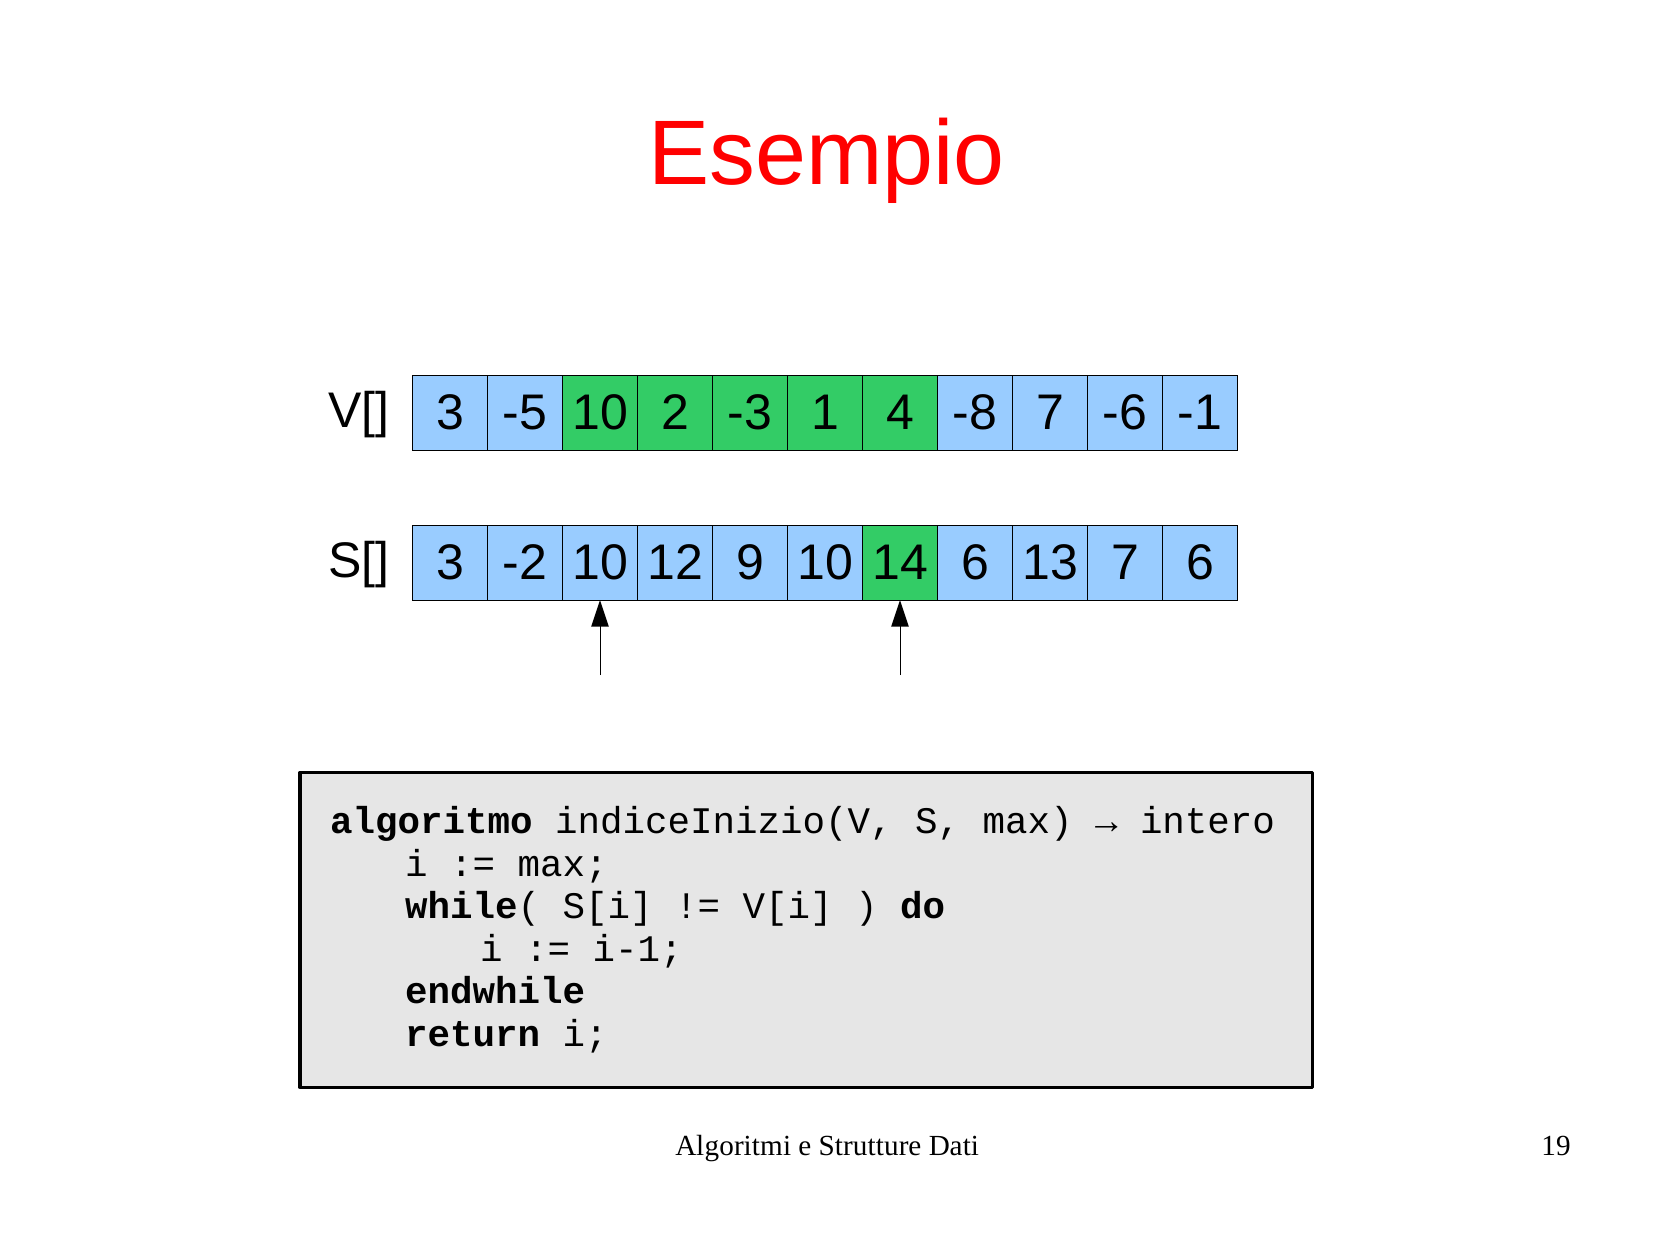

# Esempio
V[]
3
-5
10
2
-3
1
4
-8
7
-6
-1
S[]
3
-2
10
12
9
10
14
6
13
7
6
algoritmo indiceInizio(V, S, max) → intero
	i := max;
	while( S[i] != V[i] ) do
		i := i-1;
	endwhile
	return i;
Algoritmi e Strutture Dati
19